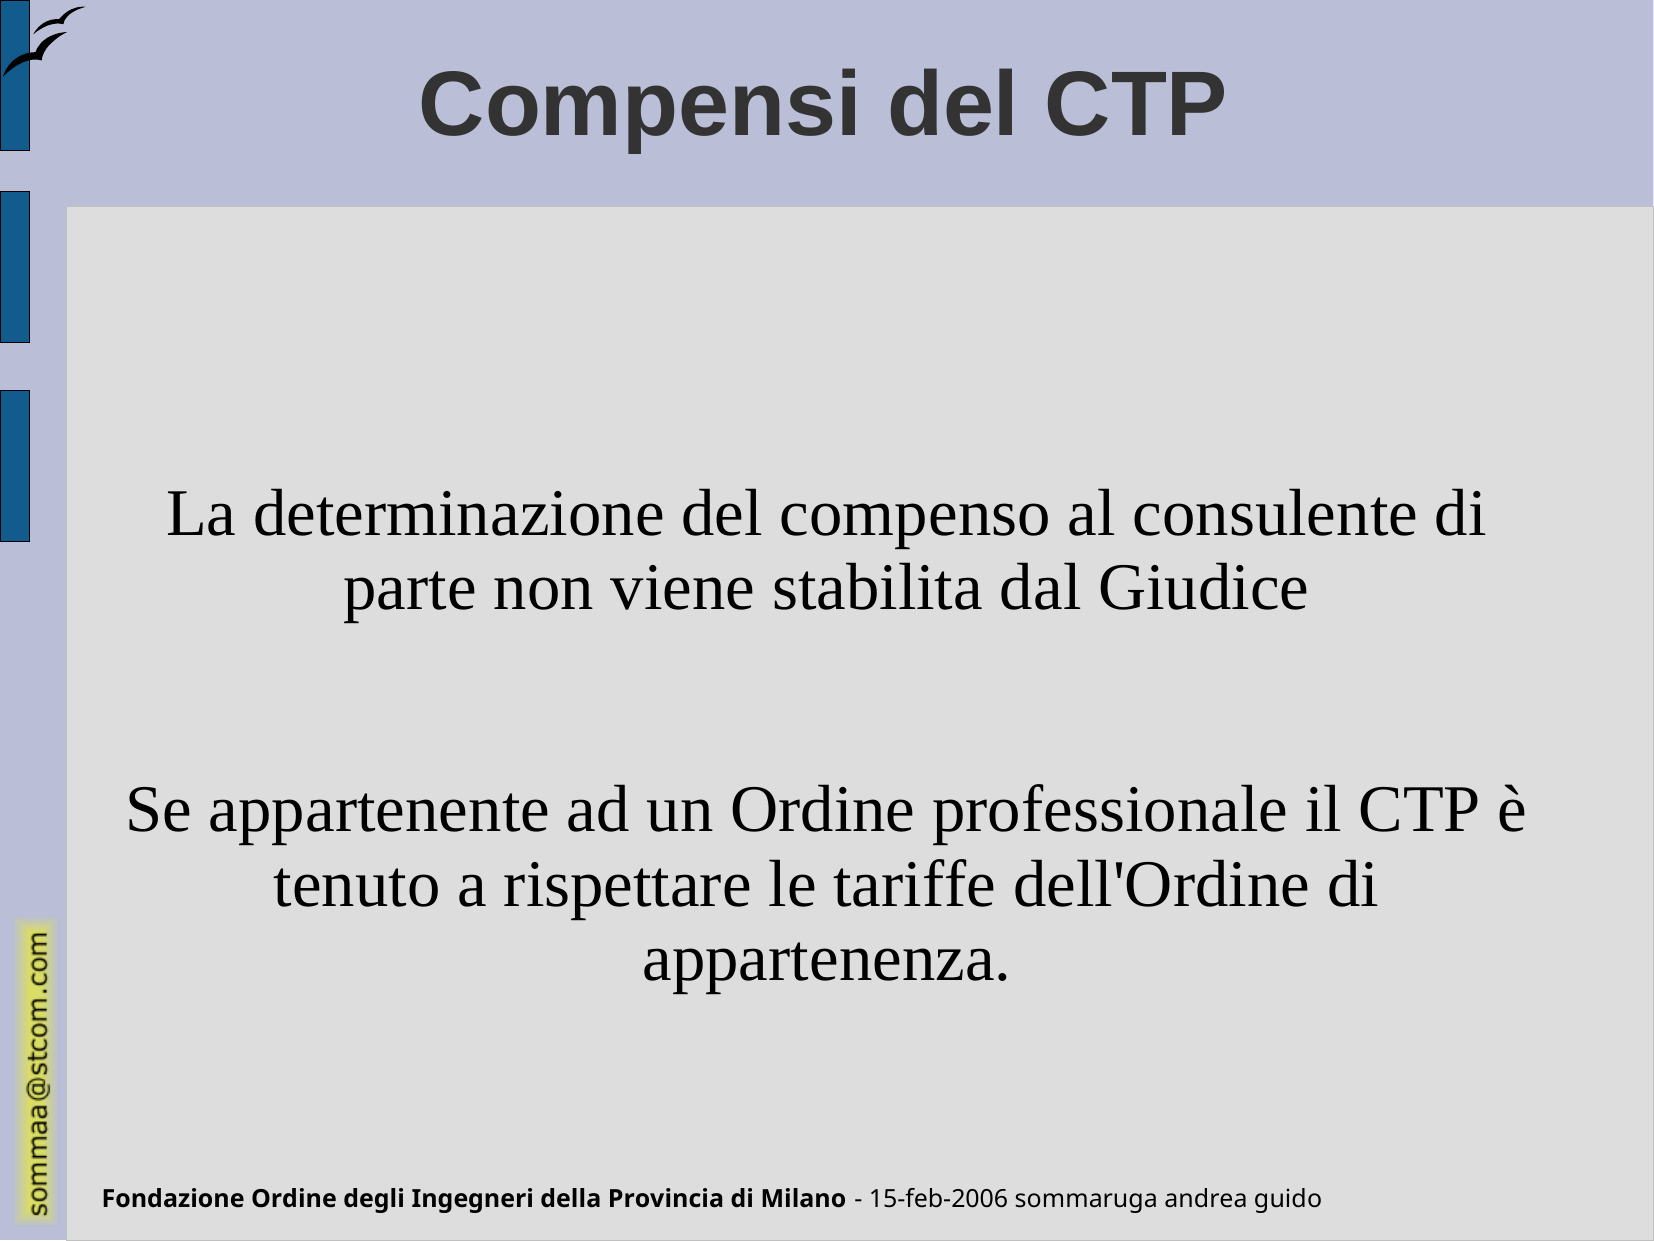

# Compensi del CTP
La determinazione del compenso al consulente di parte non viene stabilita dal Giudice
Se appartenente ad un Ordine professionale il CTP è tenuto a rispettare le tariffe dell'Ordine di appartenenza.